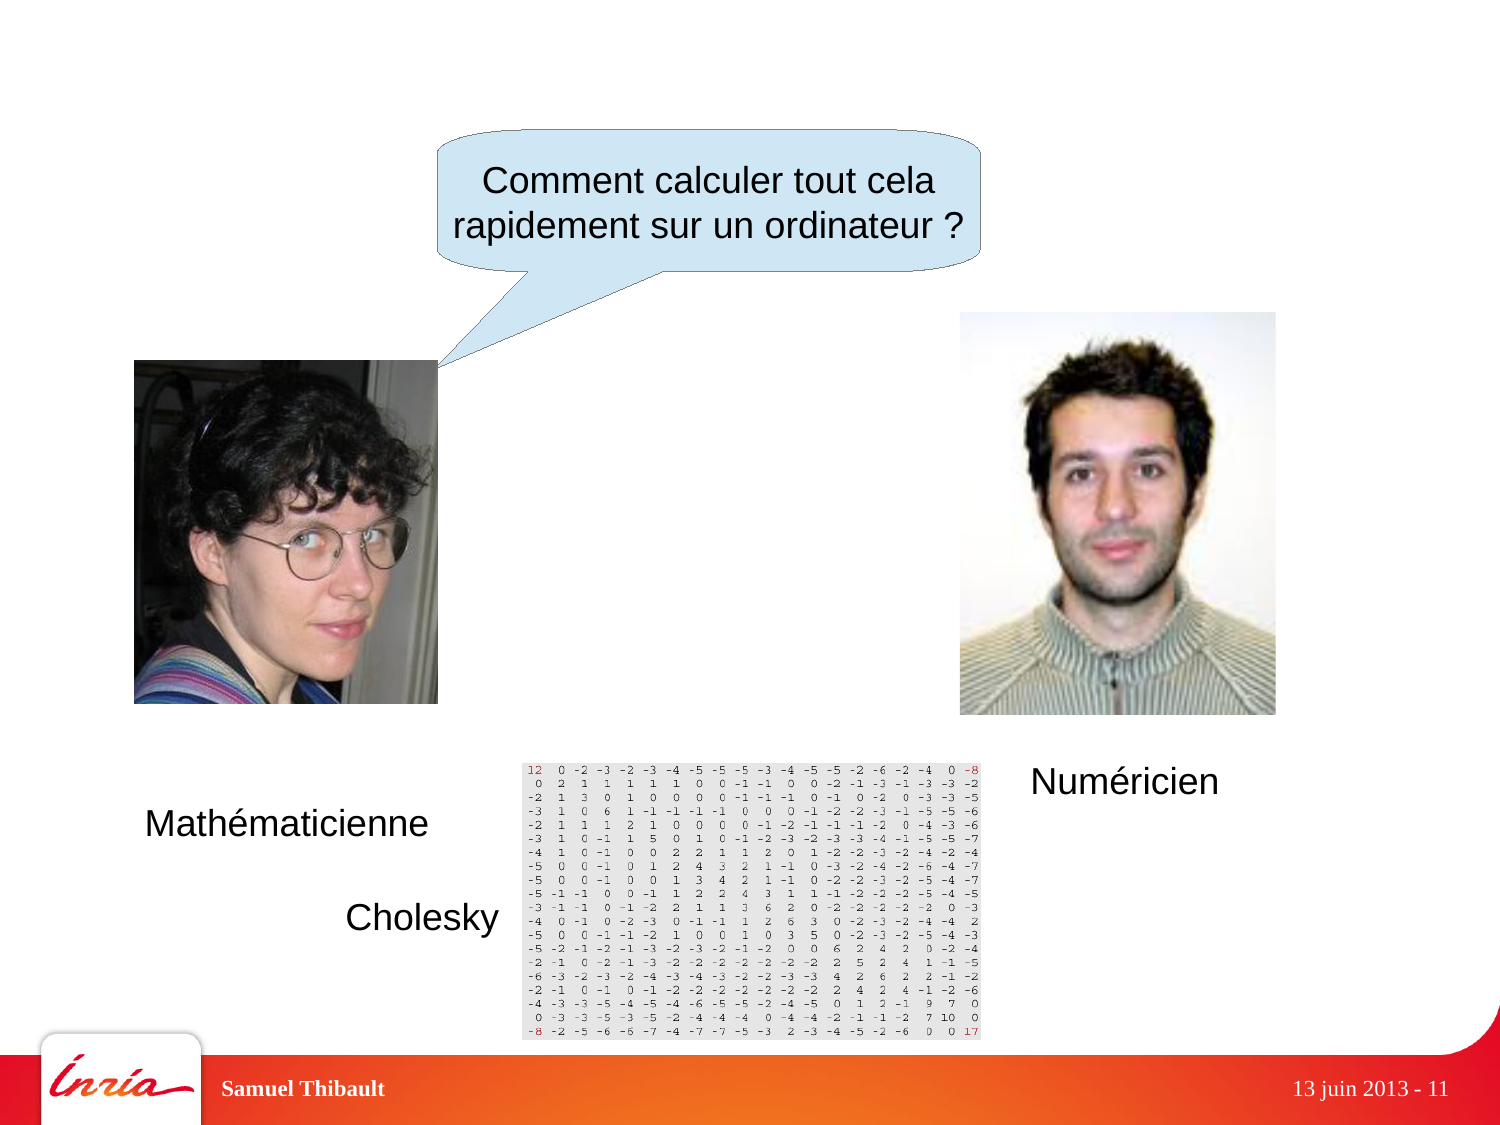

Comment calculer tout cela
rapidement sur un ordinateur ?
Numéricien
Mathématicienne
Cholesky
11
Samuel Thibault
13 juin 2013